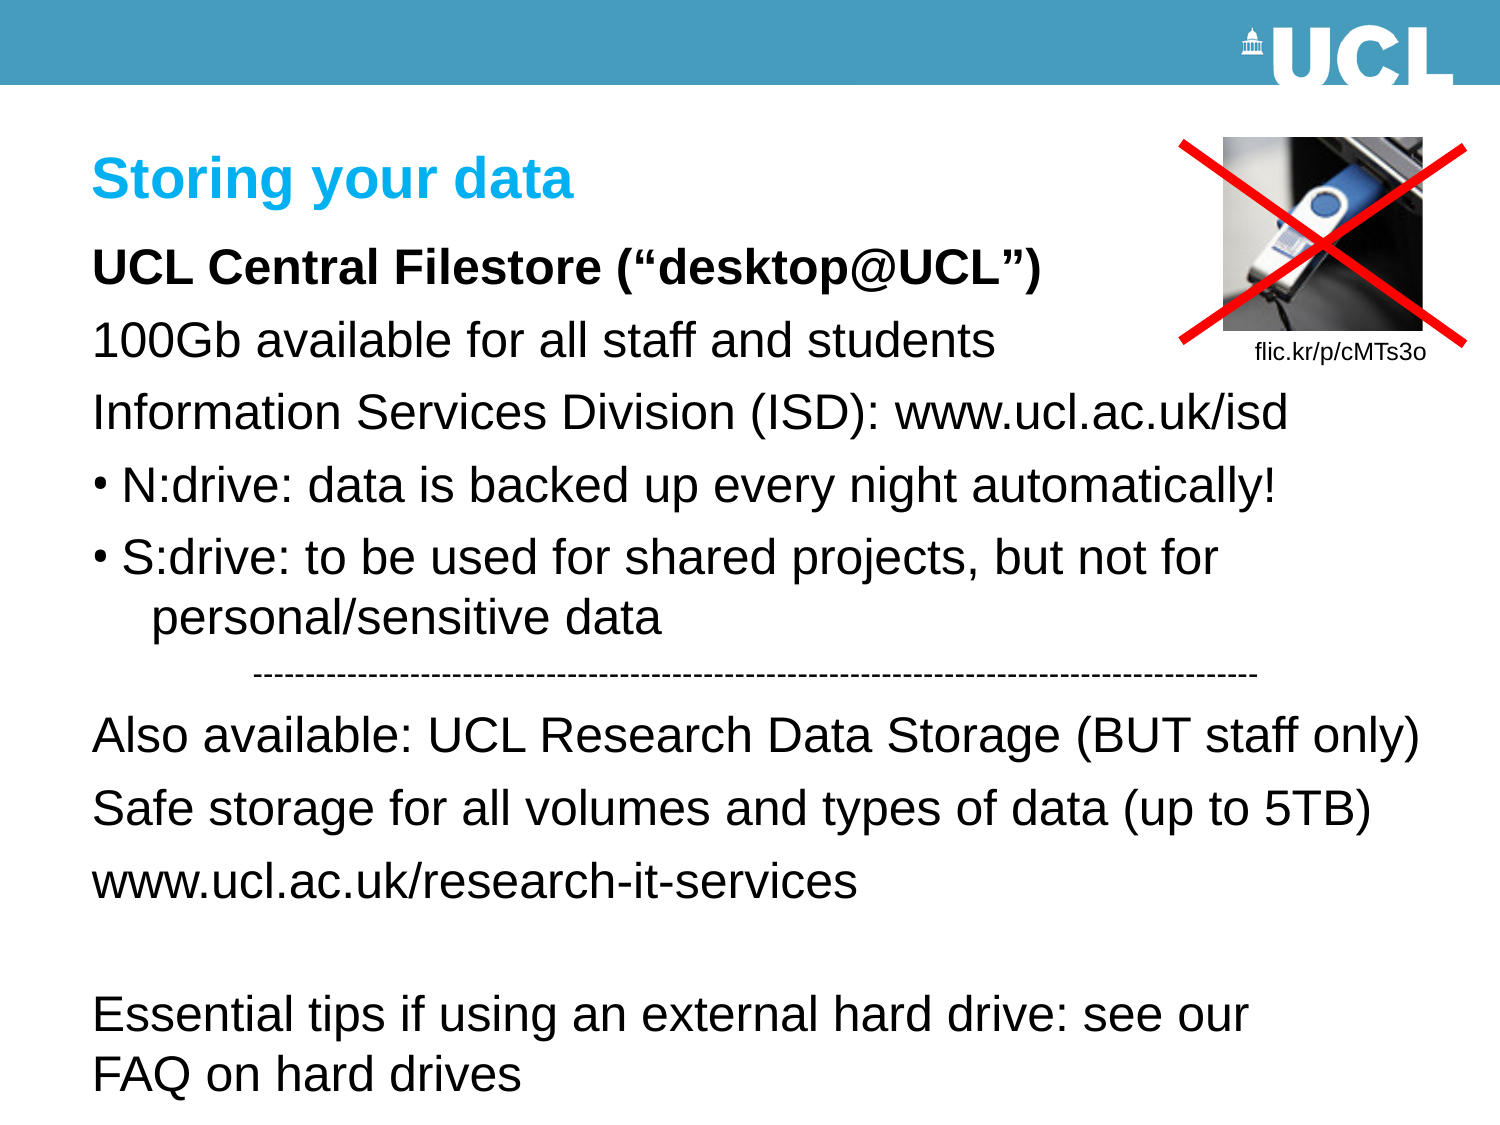

Storing your data
UCL Central Filestore (“desktop@UCL”)
100Gb available for all staff and students
Information Services Division (ISD): www.ucl.ac.uk/isd
N:drive: data is backed up every night automatically!
S:drive: to be used for shared projects, but not for personal/sensitive data
------------------------------------------------------------------------------------------------
Also available: UCL Research Data Storage (BUT staff only)
Safe storage for all volumes and types of data (up to 5TB)
www.ucl.ac.uk/research-it-services
Essential tips if using an external hard drive: see our FAQ on hard drives
flic.kr/p/cMTs3o